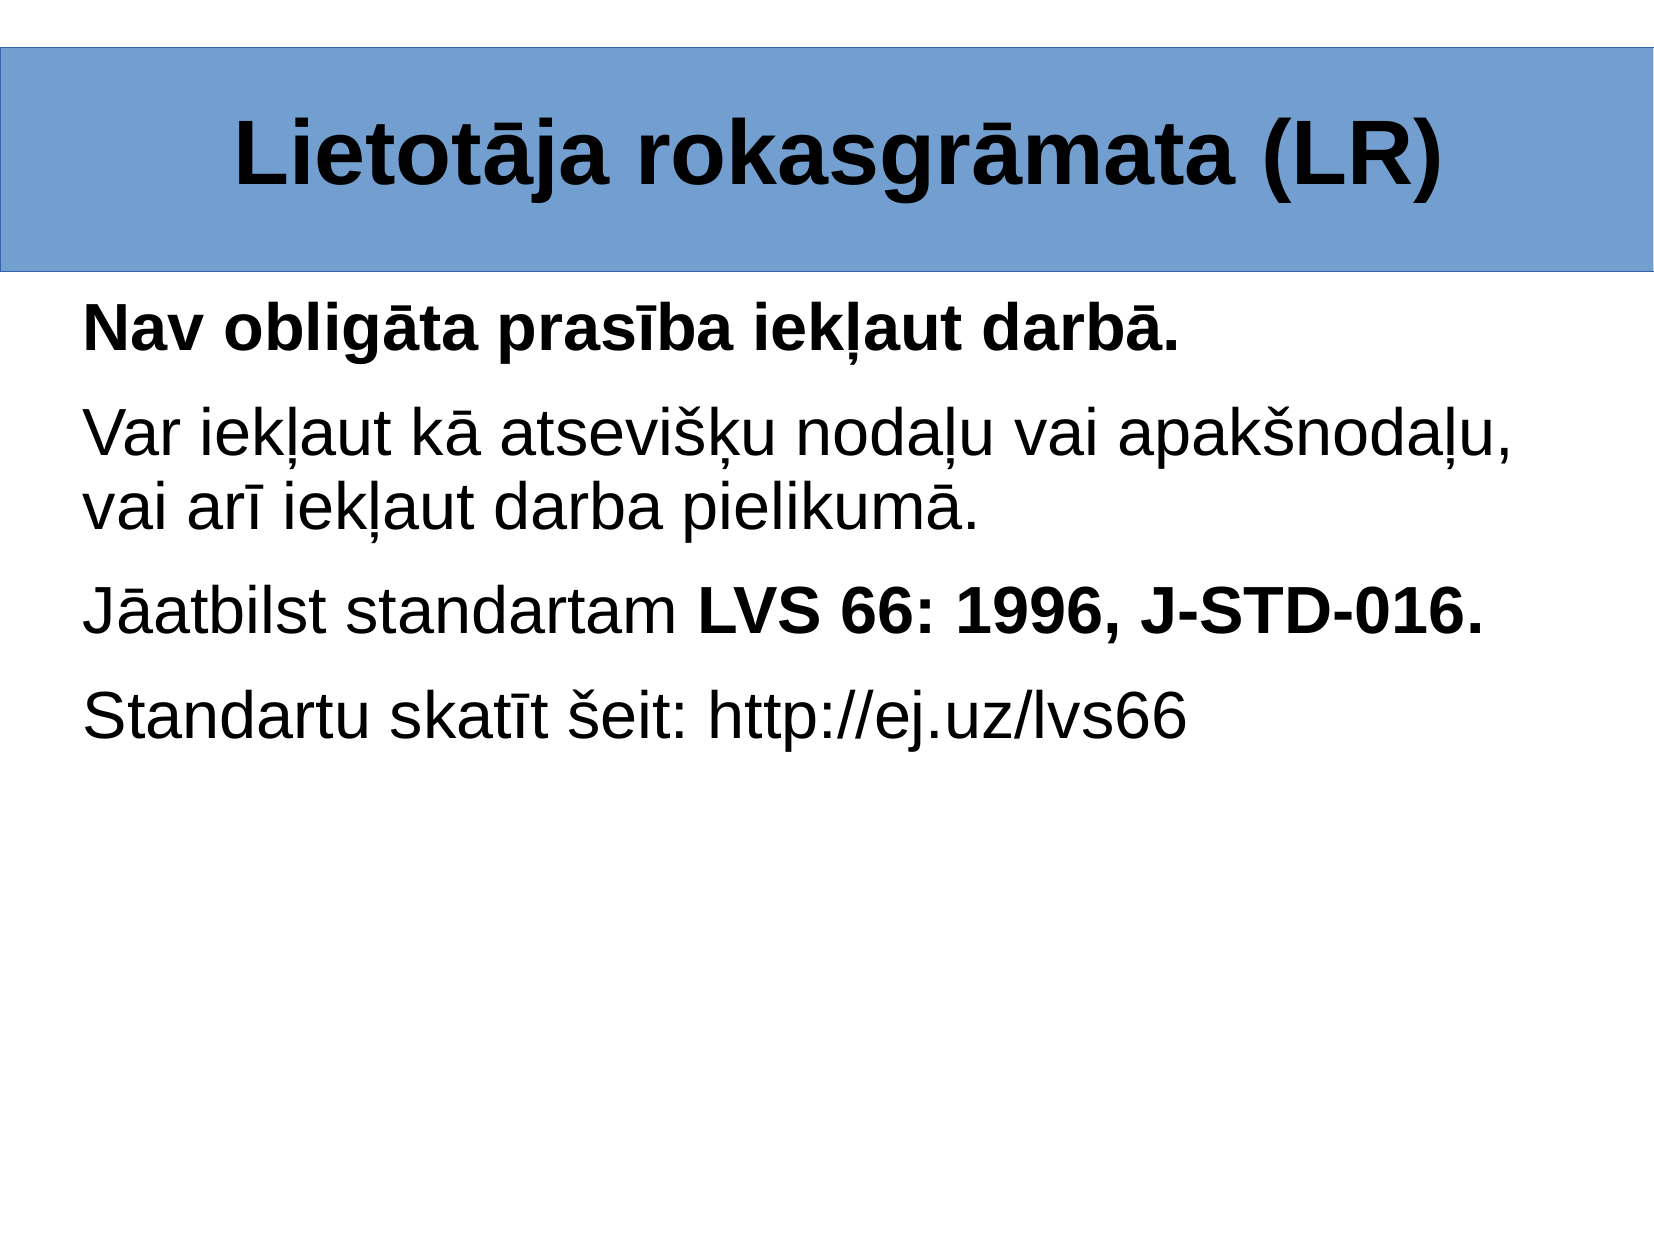

# Lietotāja rokasgrāmata (LR)
Nav obligāta prasība iekļaut darbā.
Var iekļaut kā atsevišķu nodaļu vai apakšnodaļu, vai arī iekļaut darba pielikumā.
Jāatbilst standartam LVS 66: 1996, J-STD-016.
Standartu skatīt šeit: http://ej.uz/lvs66